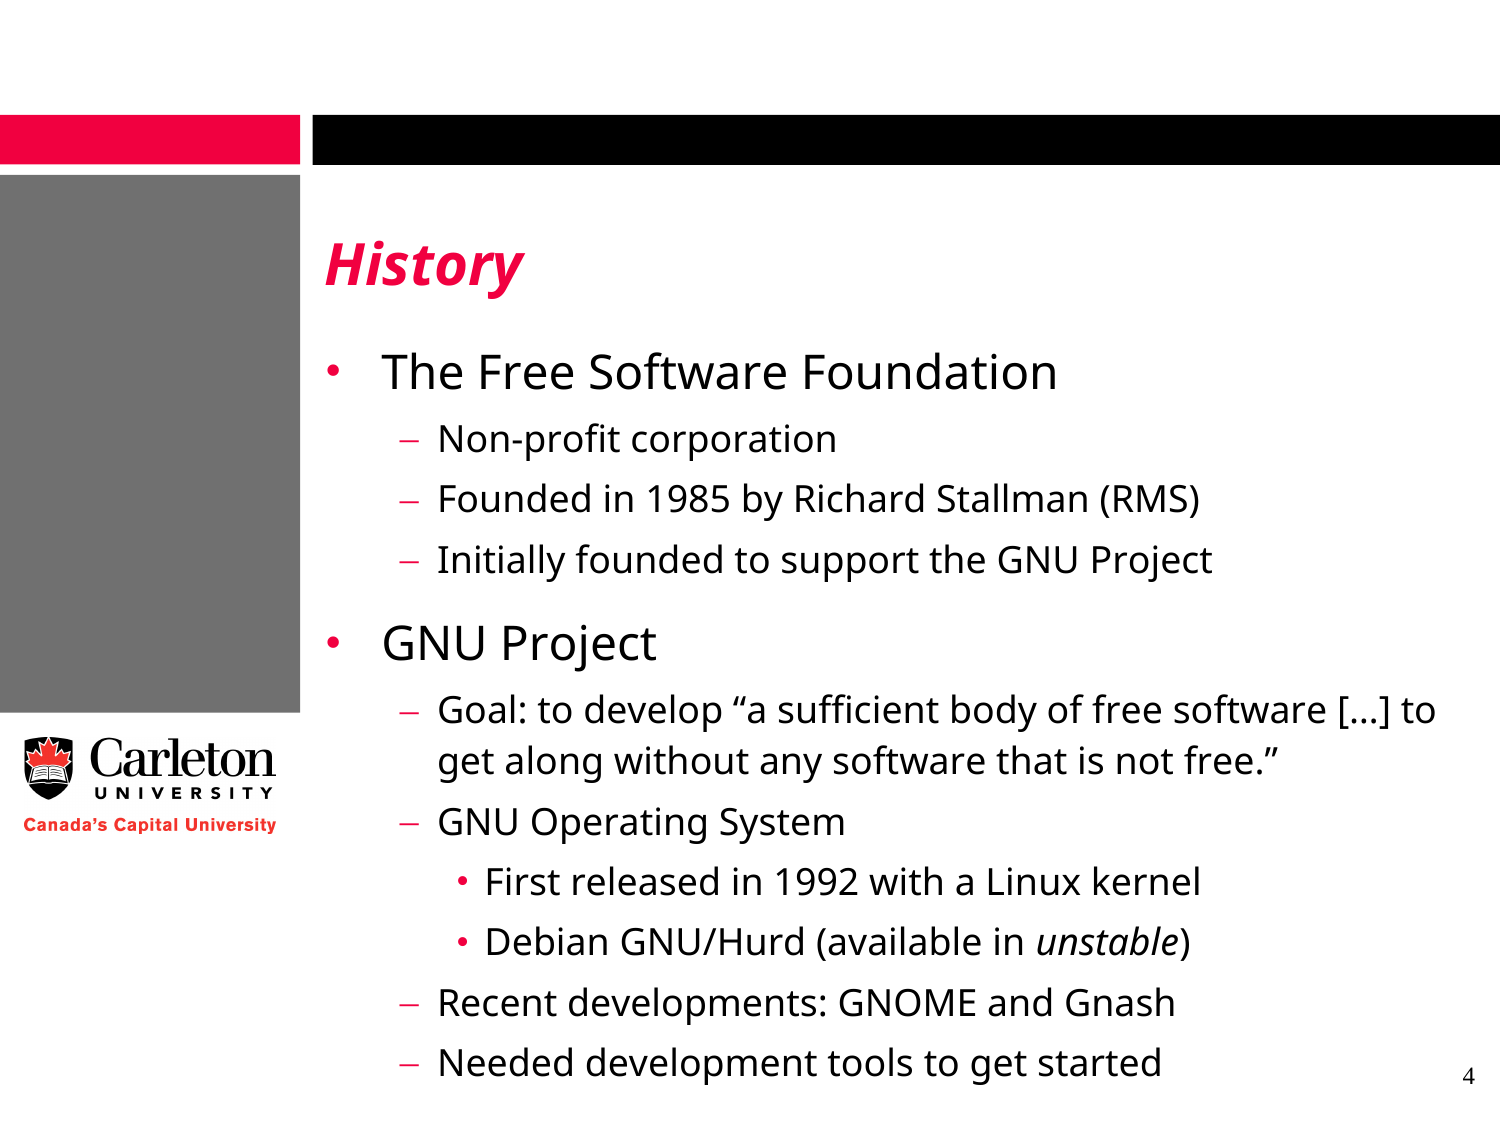

# History
The Free Software Foundation
Non-profit corporation
Founded in 1985 by Richard Stallman (RMS)
Initially founded to support the GNU Project
GNU Project
Goal: to develop “a sufficient body of free software […] to get along without any software that is not free.”
GNU Operating System
First released in 1992 with a Linux kernel
Debian GNU/Hurd (available in unstable)
Recent developments: GNOME and Gnash
Needed development tools to get started
4